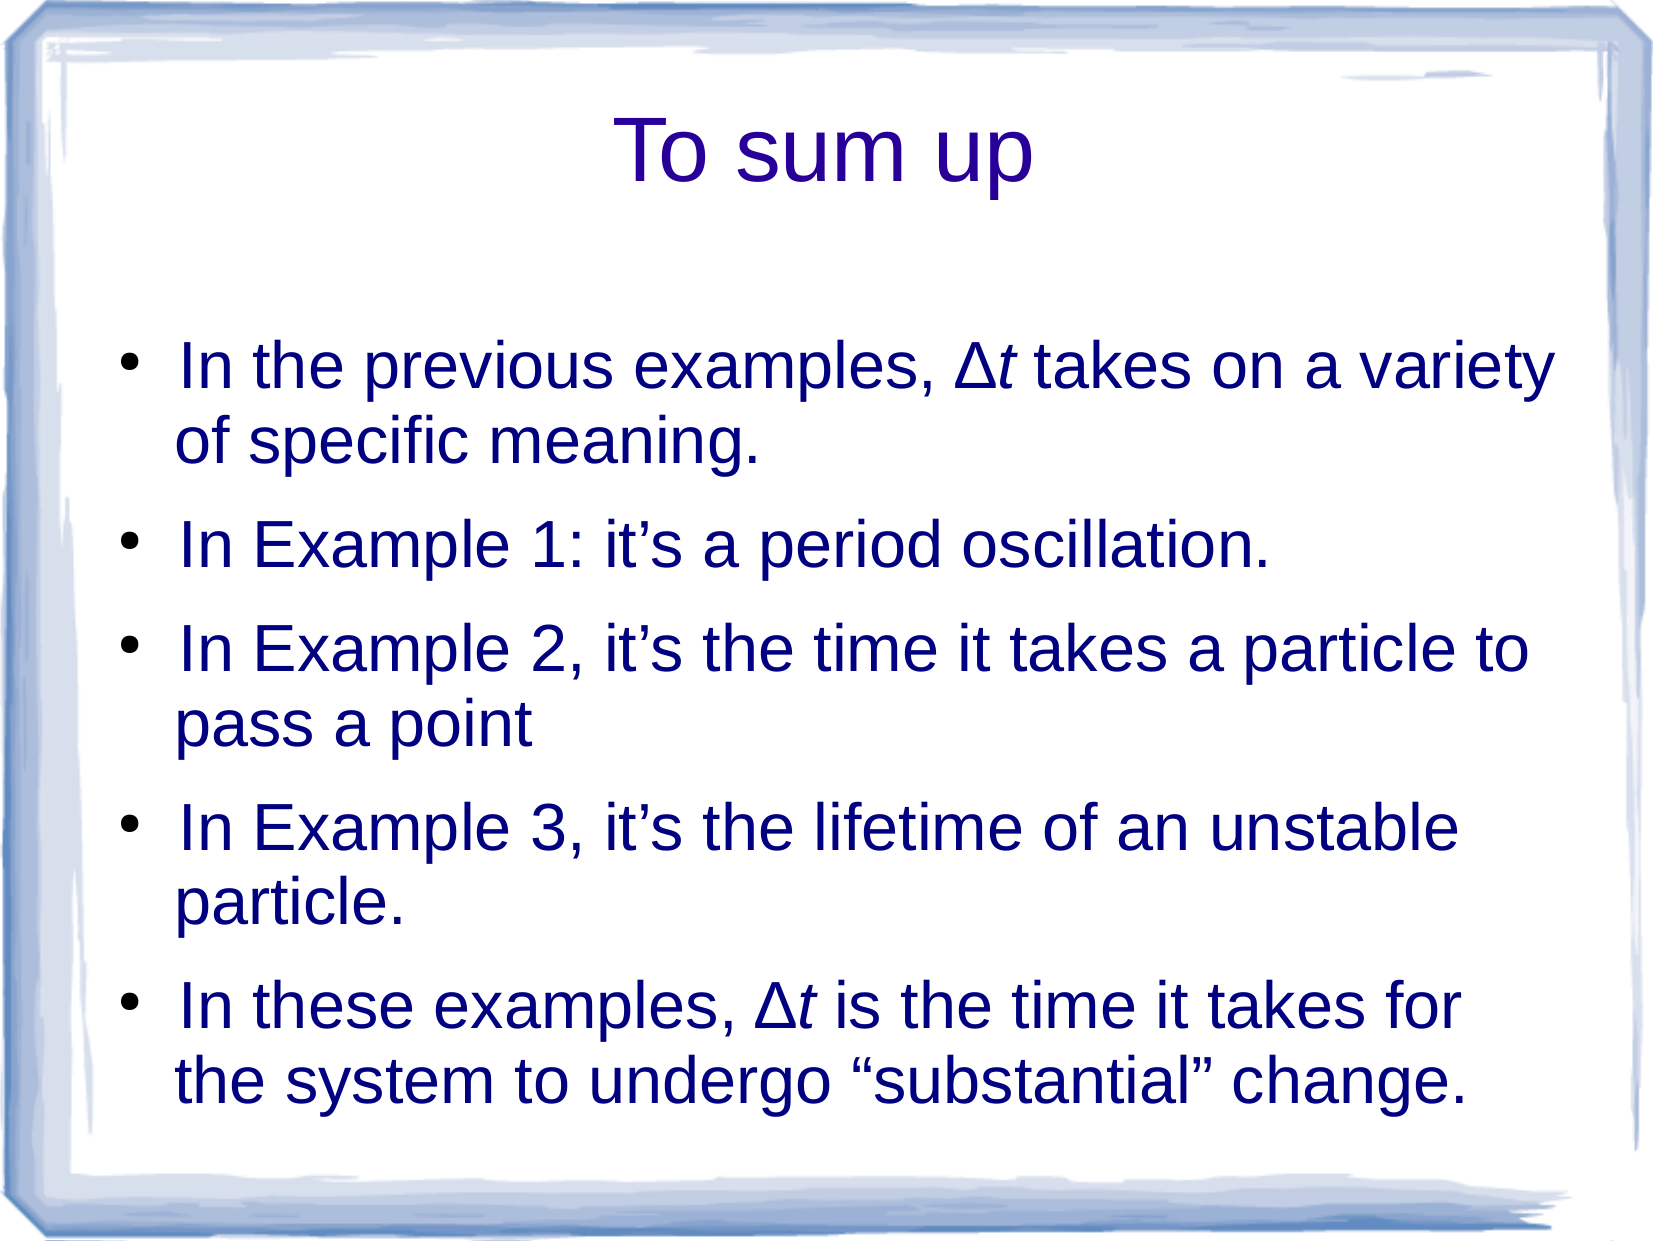

# To sum up
 In the previous examples, ∆t takes on a variety of specific meaning.
 In Example 1: it’s a period oscillation.
 In Example 2, it’s the time it takes a particle to pass a point
 In Example 3, it’s the lifetime of an unstable particle.
 In these examples, ∆t is the time it takes for the system to undergo “substantial” change.